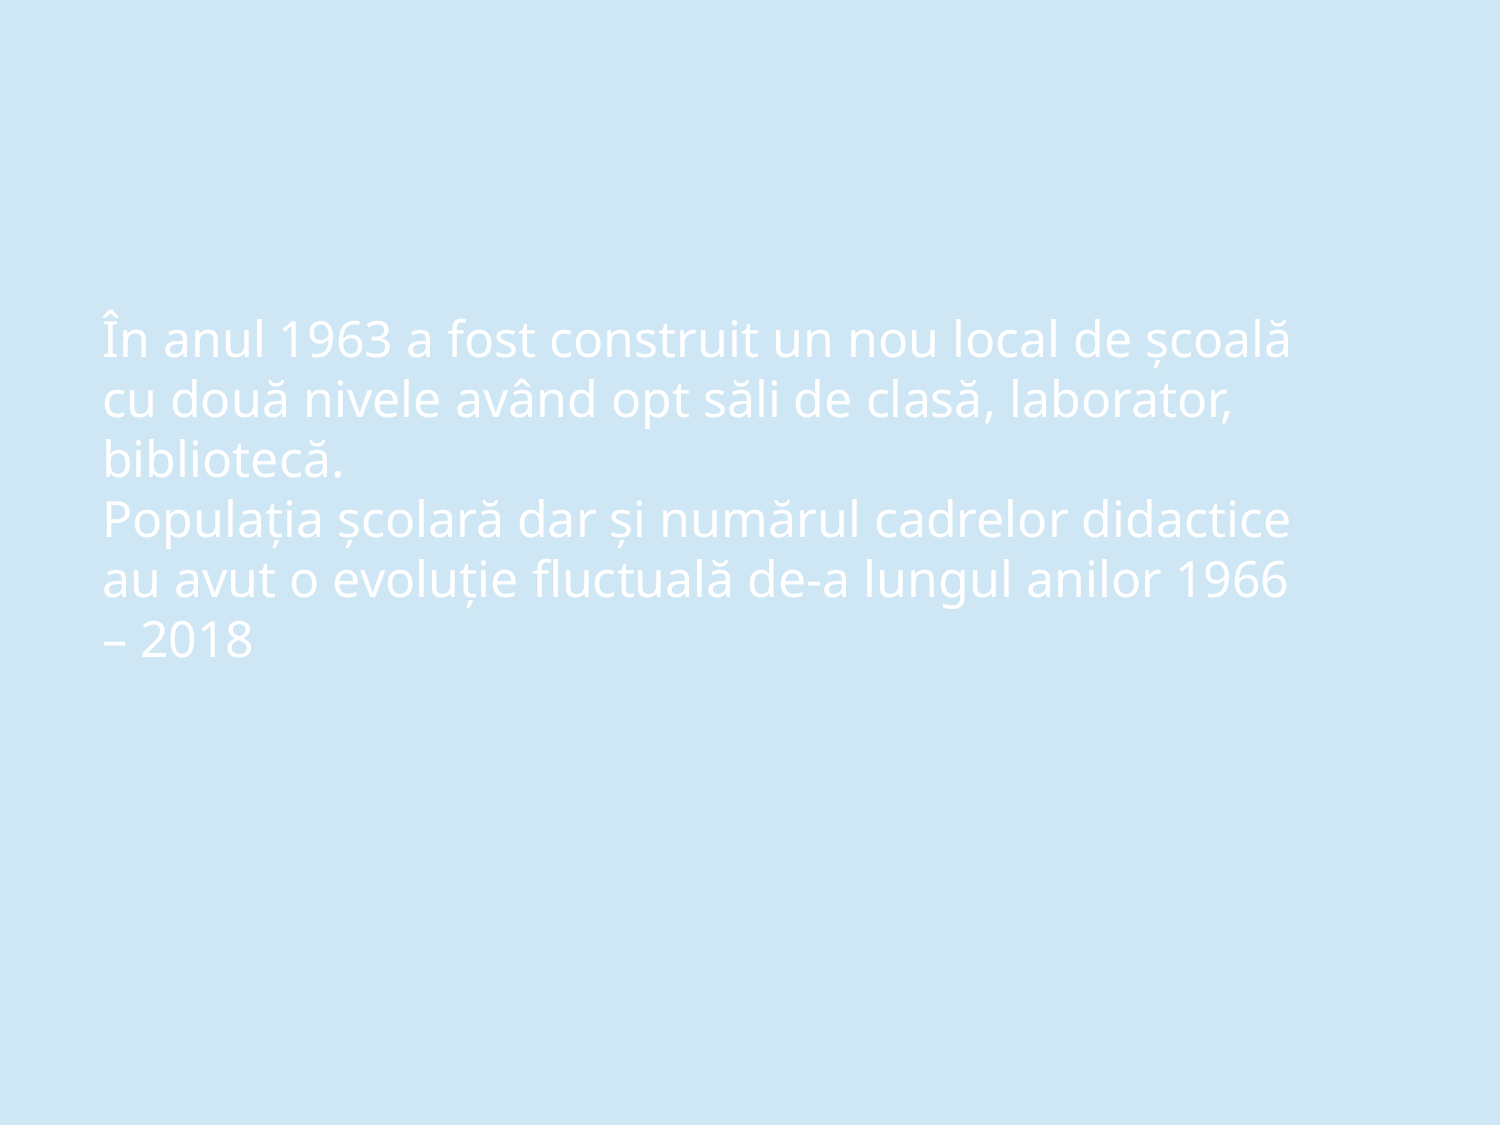

În anul 1963 a fost construit un nou local de şcoală cu două nivele având opt săli de clasă, laborator, bibliotecă.
Populaţia şcolară dar şi numărul cadrelor didactice au avut o evoluţie fluctuală de-a lungul anilor 1966 – 2018